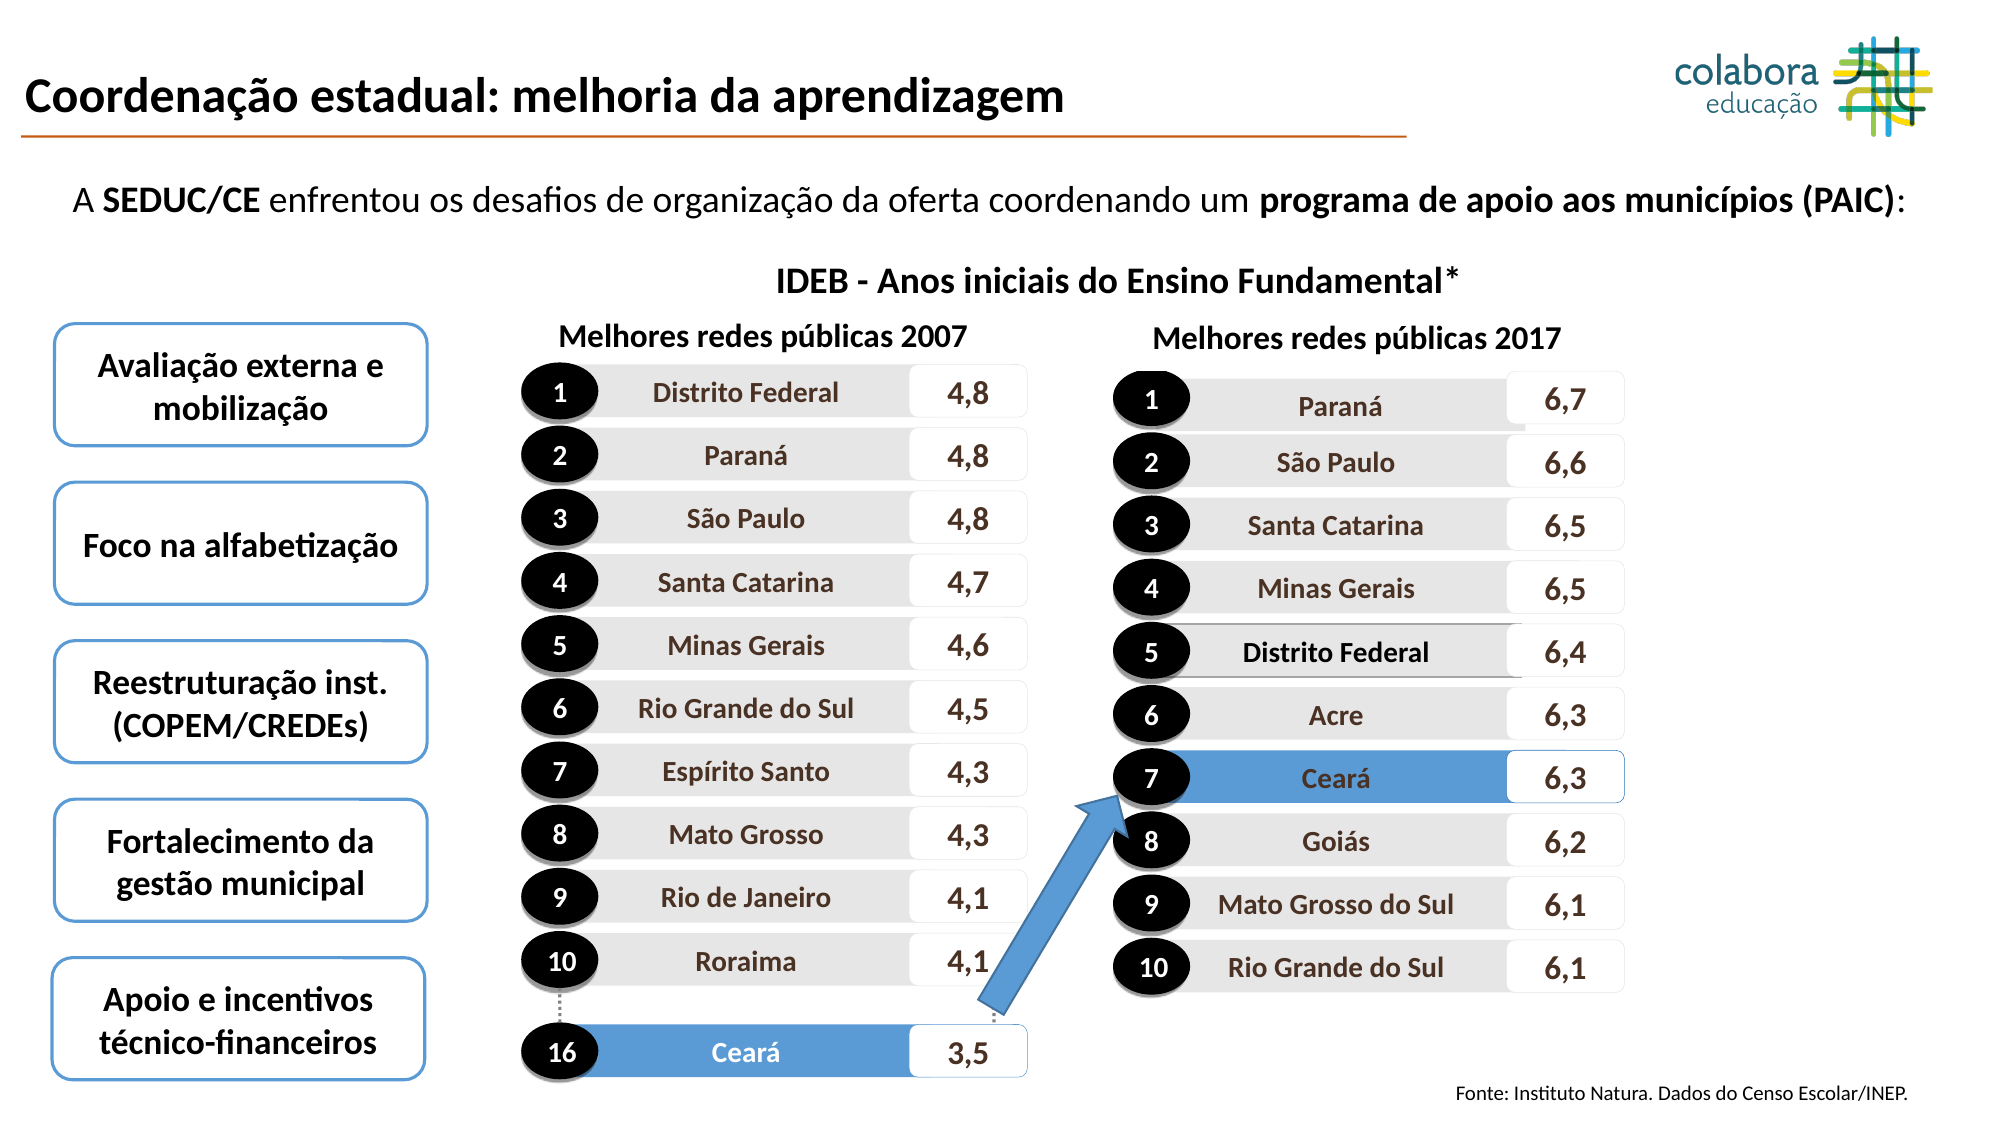

Coordenação estadual: melhoria da aprendizagem
A SEDUC/CE enfrentou os desafios de organização da oferta coordenando um programa de apoio aos municípios (PAIC):
IDEB - Anos iniciais do Ensino Fundamental*
Melhores redes públicas 2007
Melhores redes públicas 2017
Avaliação externa e mobilização
1
Distrito Federal
4,8
1
6,7
Paraná
2
Paraná
4,8
2
São Paulo
6,6
Foco na alfabetização
3
São Paulo
4,8
3
Santa Catarina
6,5
4
Santa Catarina
4,7
4
Minas Gerais
6,5
5
Minas Gerais
4,6
5
Distrito Federal
6,4
Reestruturação inst. (COPEM/CREDEs)
6
Rio Grande do Sul
4,5
6
Acre
6,3
7
Espírito Santo
4,3
7
Ceará
6,3
Fortalecimento da gestão municipal
8
Mato Grosso
4,3
8
Goiás
6,2
9
Rio de Janeiro
4,1
9
Mato Grosso do Sul
6,1
10
Roraima
4,1
10
Rio Grande do Sul
6,1
Apoio e incentivos técnico-financeiros
16
Ceará
3,5
Fonte: Instituto Natura. Dados do Censo Escolar/INEP.